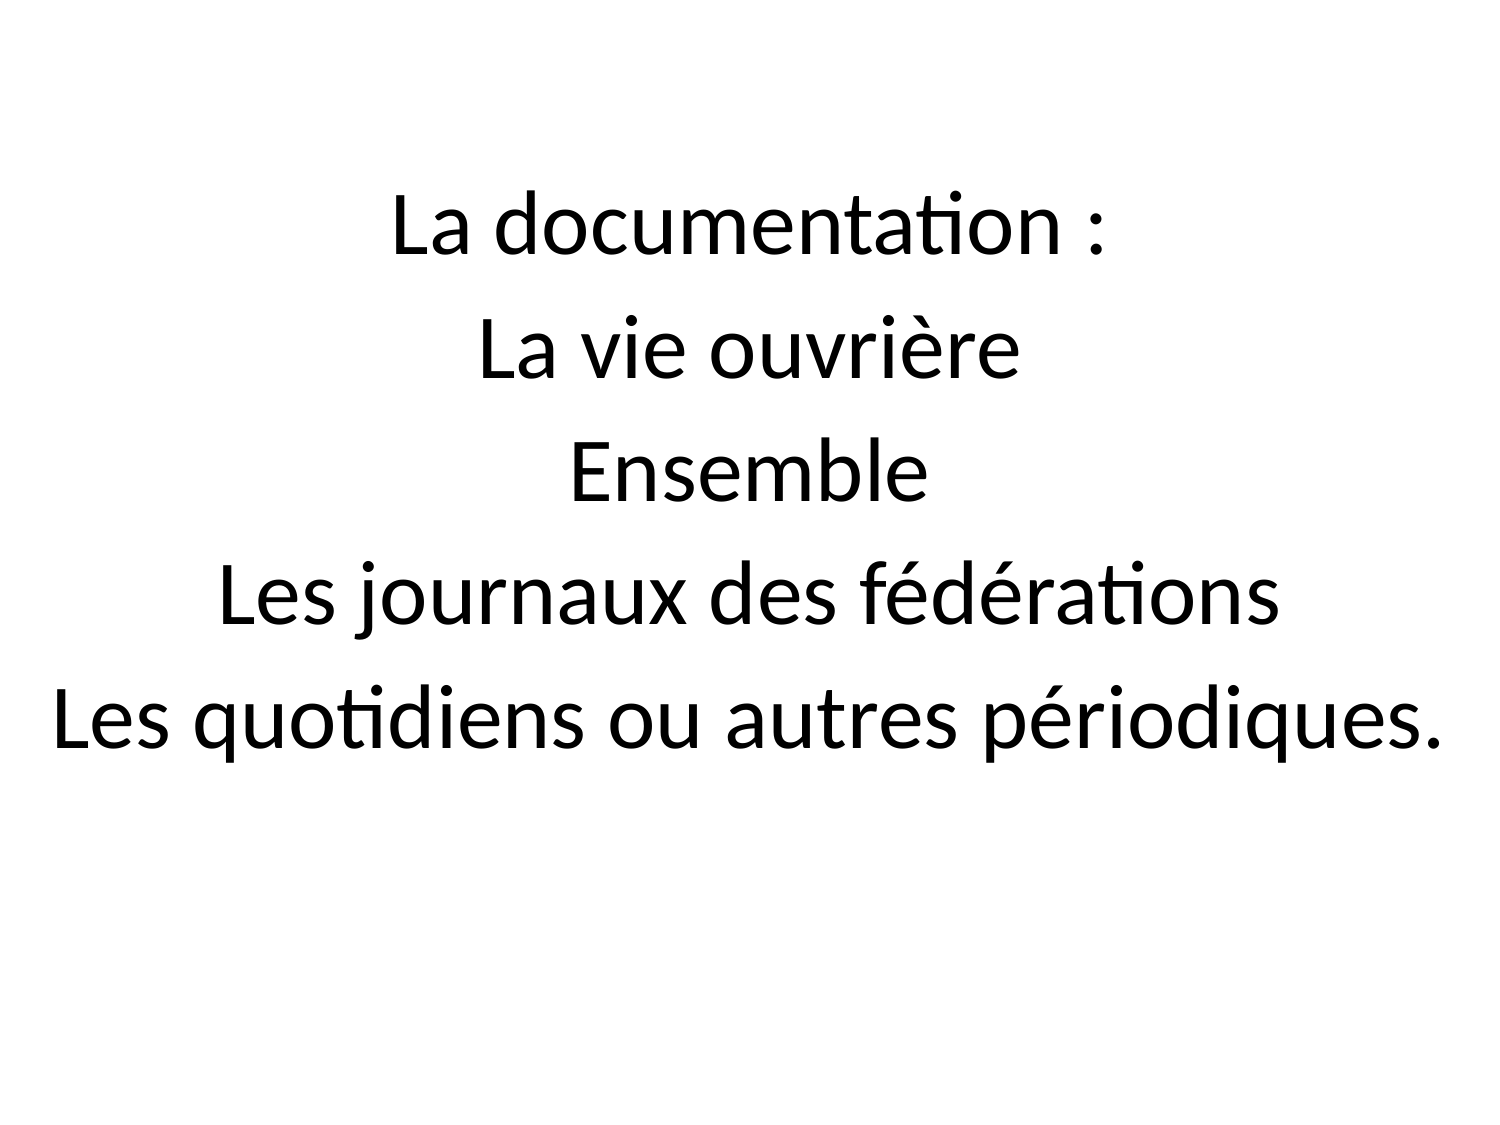

# La documentation :
La vie ouvrière
Ensemble
Les journaux des fédérations
Les quotidiens ou autres périodiques.